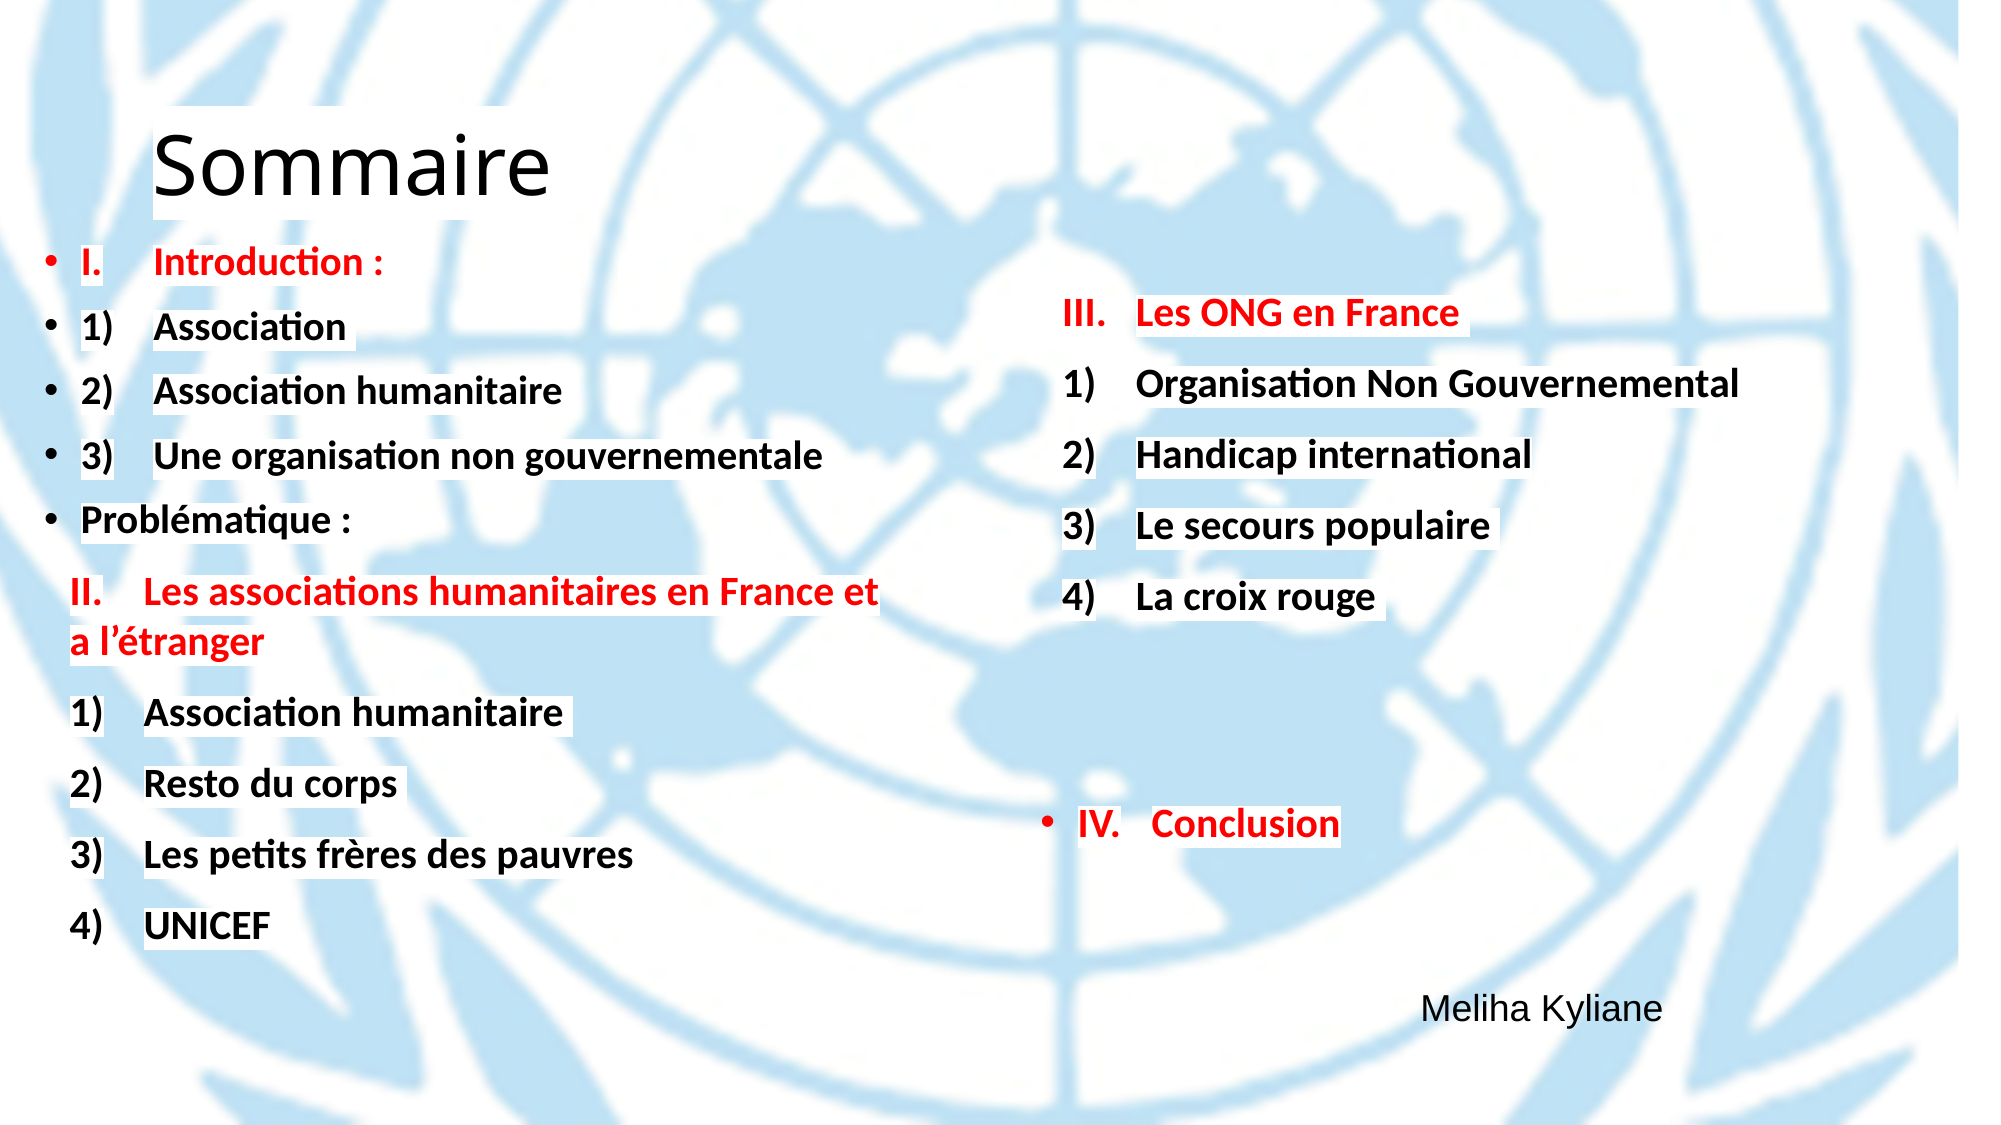

# Sommaire
I.	Introduction :
1)	Association
2)	Association humanitaire
3)	Une organisation non gouvernementale
Problématique :
III.	Les ONG en France
1)	Organisation Non Gouvernemental
2)	Handicap international
3)	Le secours populaire
4)	La croix rouge
II.	Les associations humanitaires en France et a l’étranger
1)	Association humanitaire
2)	Resto du corps
3)	Les petits frères des pauvres
4)	UNICEF
IV.	Conclusion
Meliha Kyliane